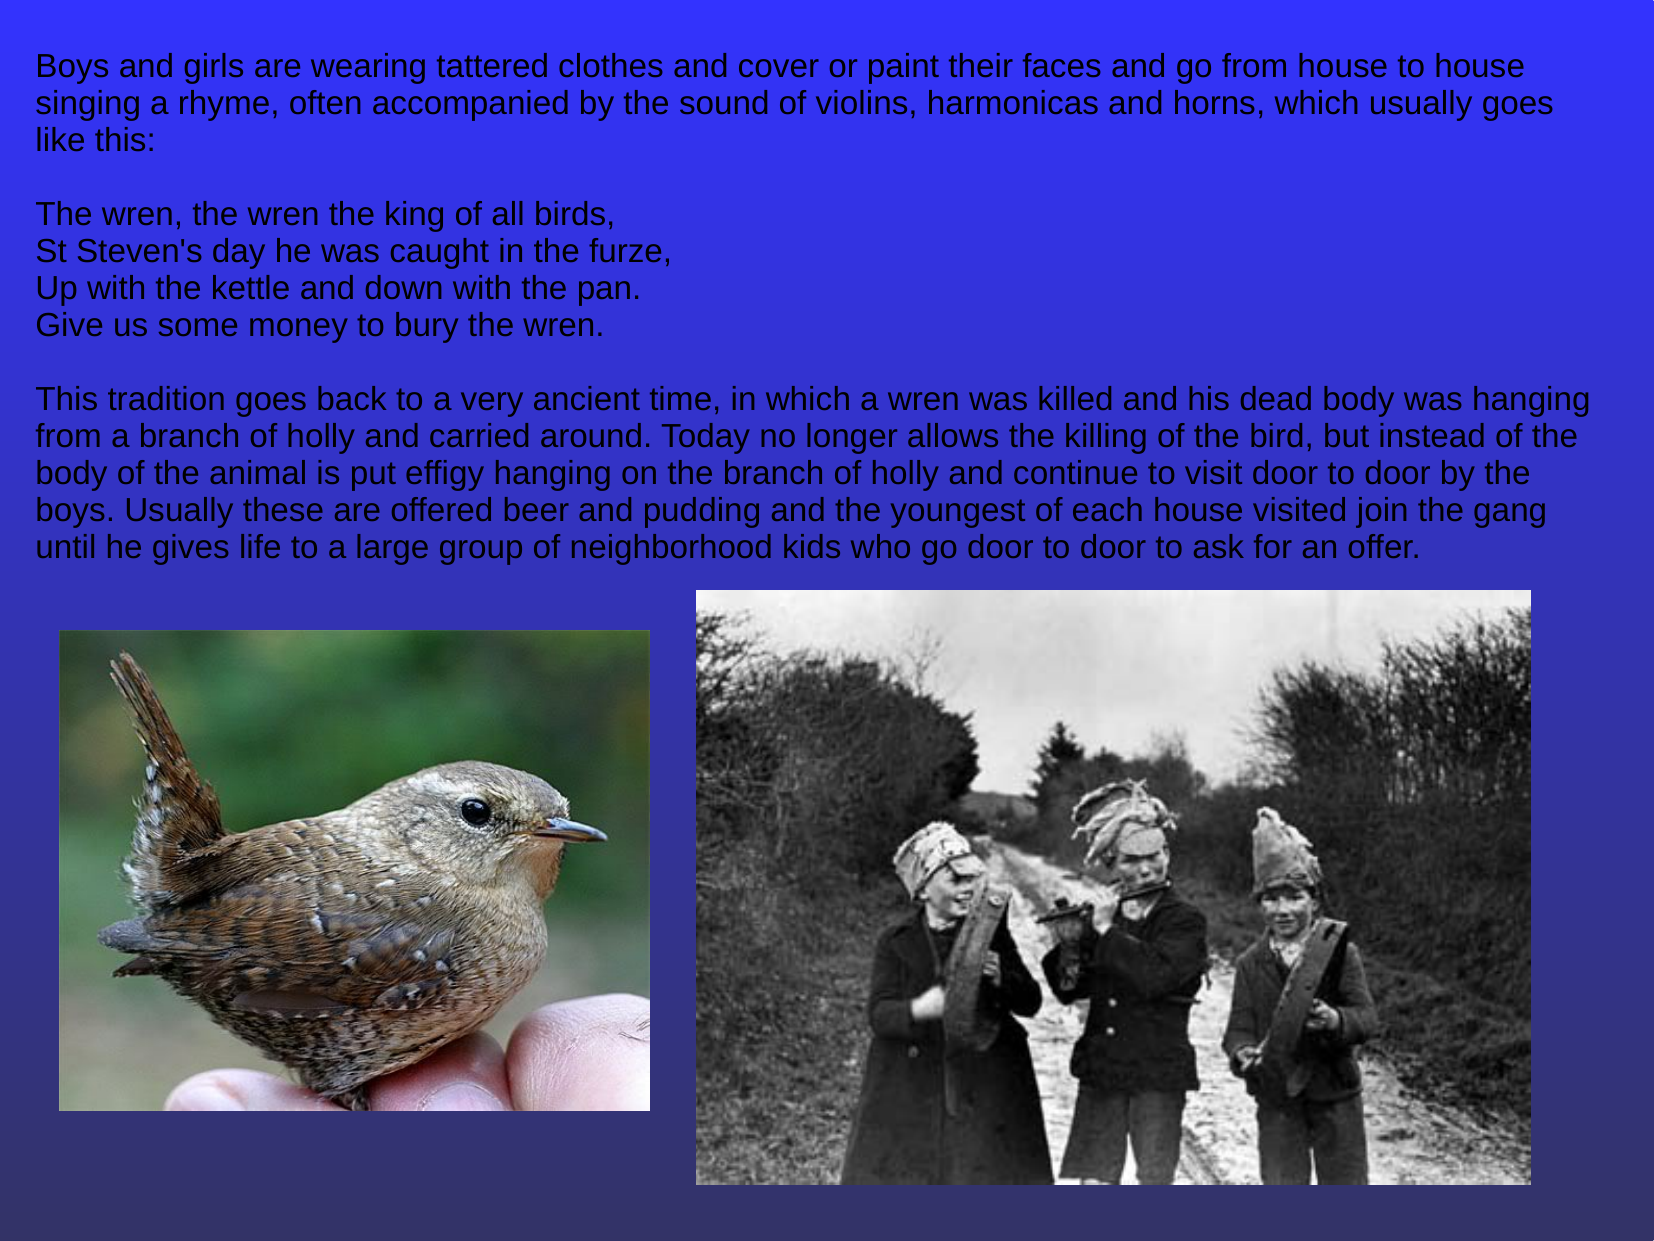

# Boys and girls are wearing tattered clothes and cover or paint their faces and go from house to house singing a rhyme, often accompanied by the sound of violins, harmonicas and horns, which usually goes like this: The wren, the wren the king of all birds, St Steven's day he was caught in the furze, Up with the kettle and down with the pan. Give us some money to bury the wren. This tradition goes back to a very ancient time, in which a wren was killed and his dead body was hanging from a branch of holly and carried around. Today no longer allows the killing of the bird, but instead of the body of the animal is put effigy hanging on the branch of holly and continue to visit door to door by the boys. Usually these are offered beer and pudding and the youngest of each house visited join the gang until he gives life to a large group of neighborhood kids who go door to door to ask for an offer.